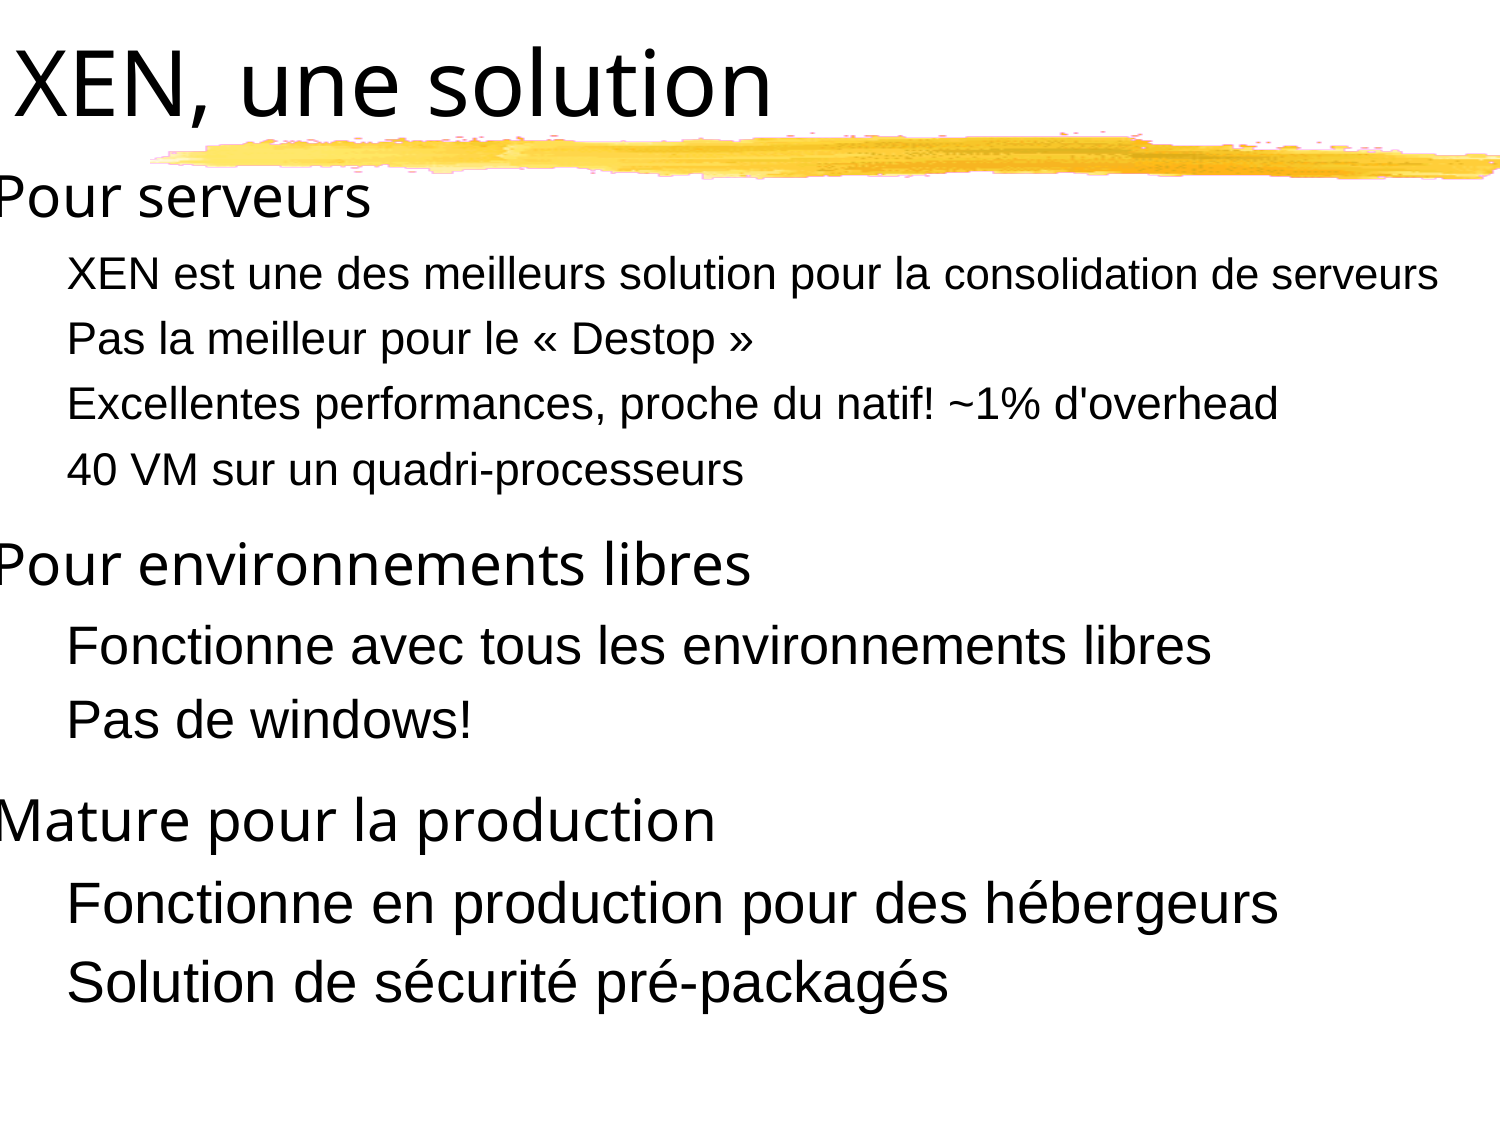

# XEN, une solution
Pour serveurs
XEN est une des meilleurs solution pour la consolidation de serveurs
Pas la meilleur pour le « Destop »
Excellentes performances, proche du natif! ~1% d'overhead
40 VM sur un quadri-processeurs
Pour environnements libres
Fonctionne avec tous les environnements libres
Pas de windows!
Mature pour la production
Fonctionne en production pour des hébergeurs
Solution de sécurité pré-packagés